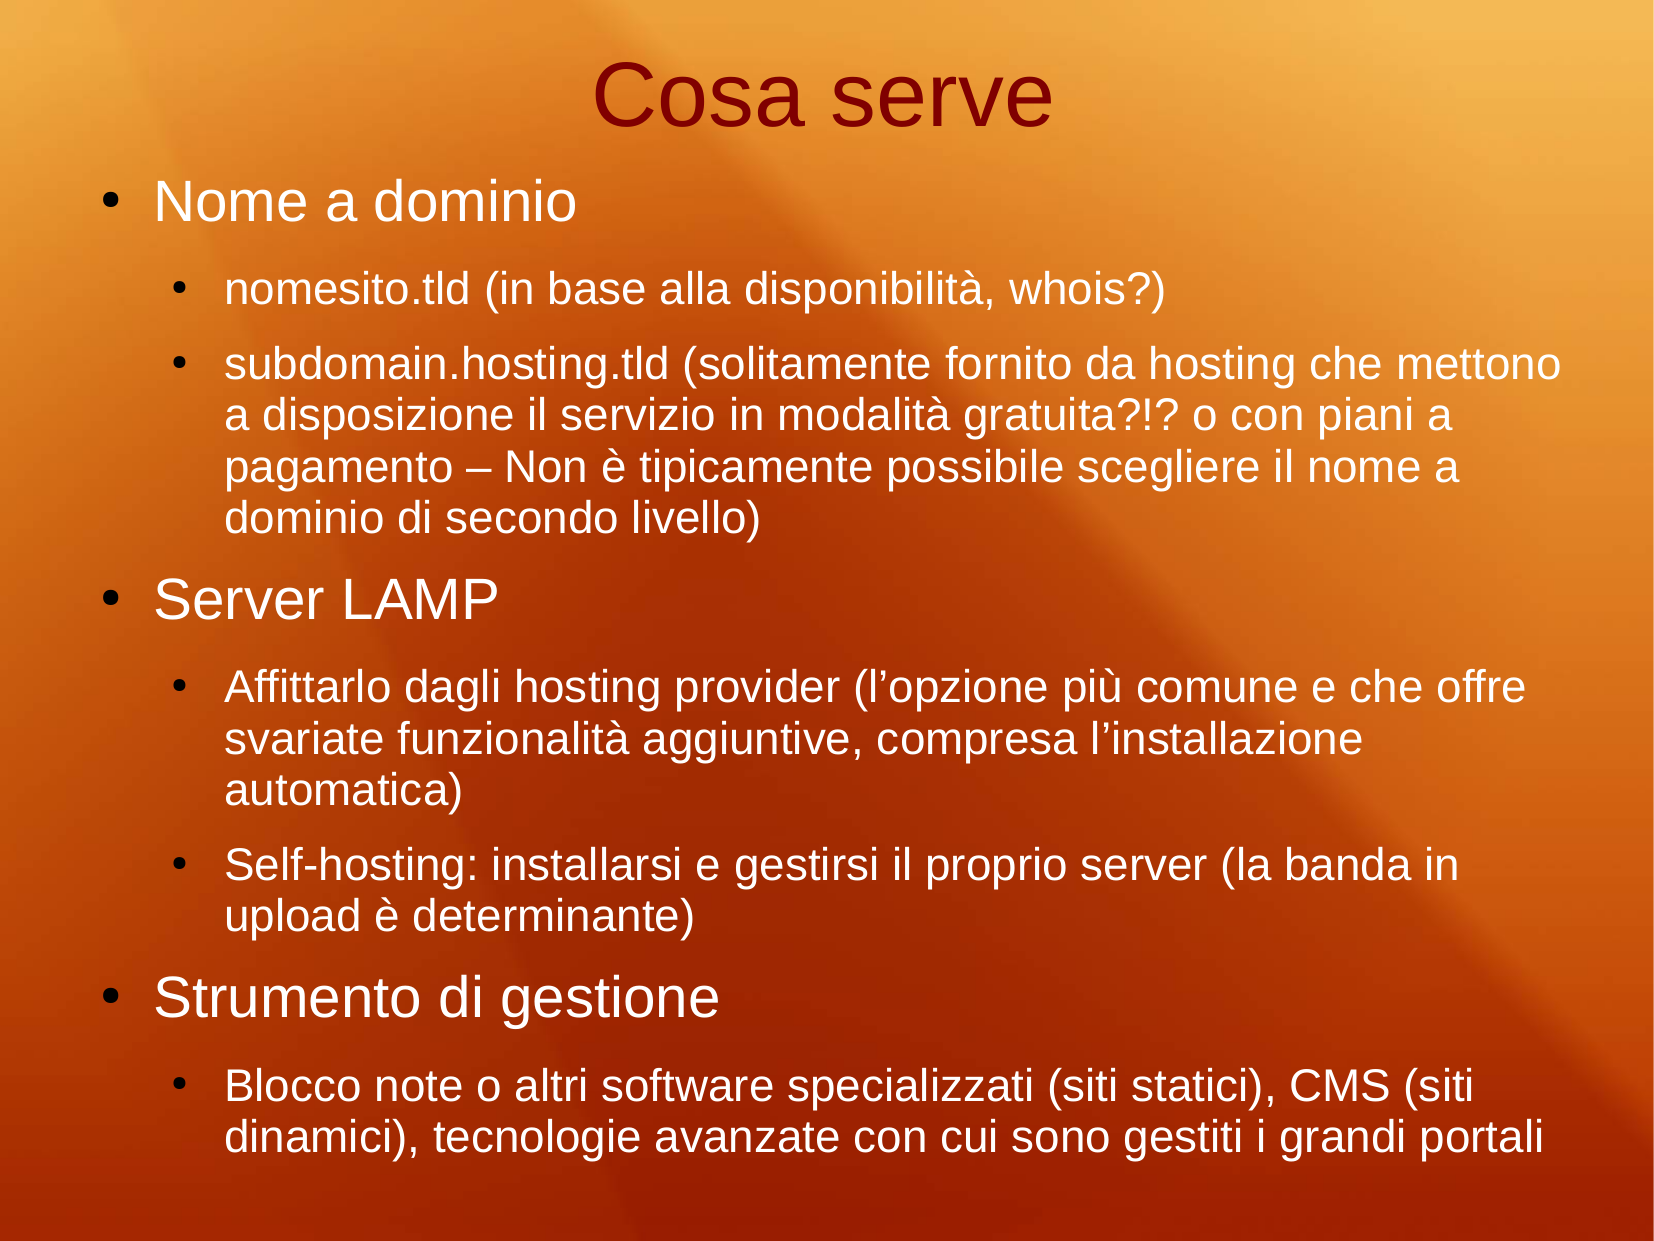

# Cosa serve
Nome a dominio
nomesito.tld (in base alla disponibilità, whois?)
subdomain.hosting.tld (solitamente fornito da hosting che mettono a disposizione il servizio in modalità gratuita?!? o con piani a pagamento – Non è tipicamente possibile scegliere il nome a dominio di secondo livello)
Server LAMP
Affittarlo dagli hosting provider (l’opzione più comune e che offre svariate funzionalità aggiuntive, compresa l’installazione automatica)
Self-hosting: installarsi e gestirsi il proprio server (la banda in upload è determinante)
Strumento di gestione
Blocco note o altri software specializzati (siti statici), CMS (siti dinamici), tecnologie avanzate con cui sono gestiti i grandi portali